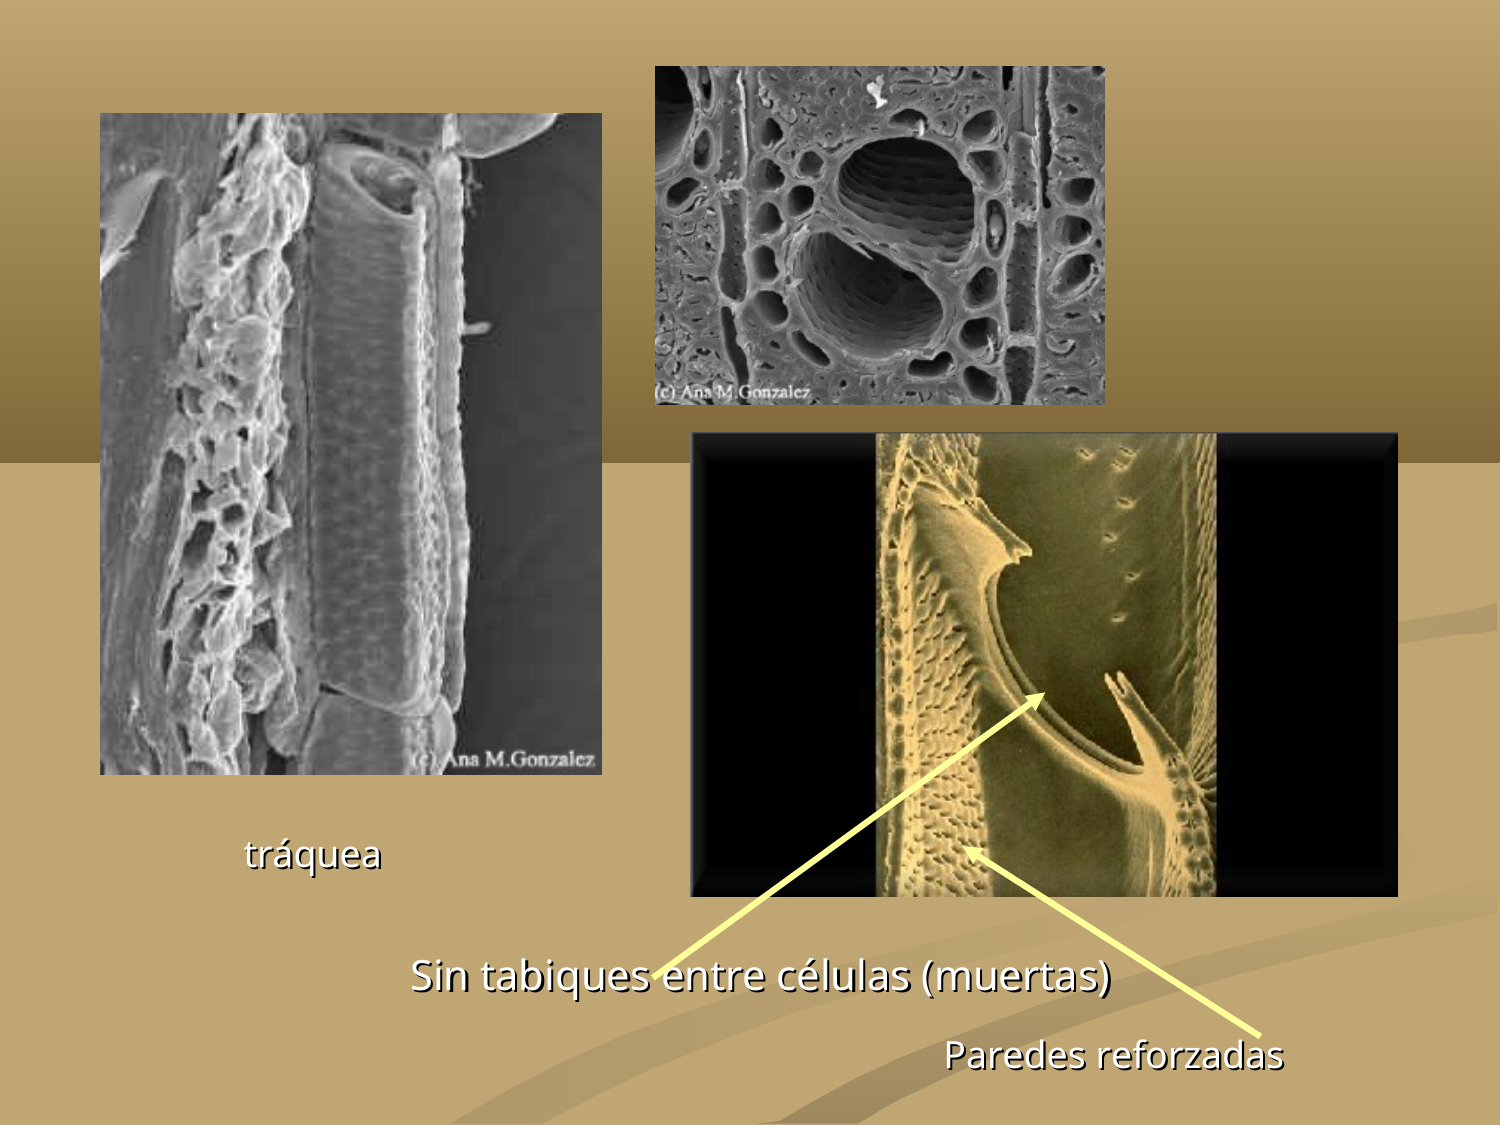

tráquea
Sin tabiques entre células (muertas)
Paredes reforzadas